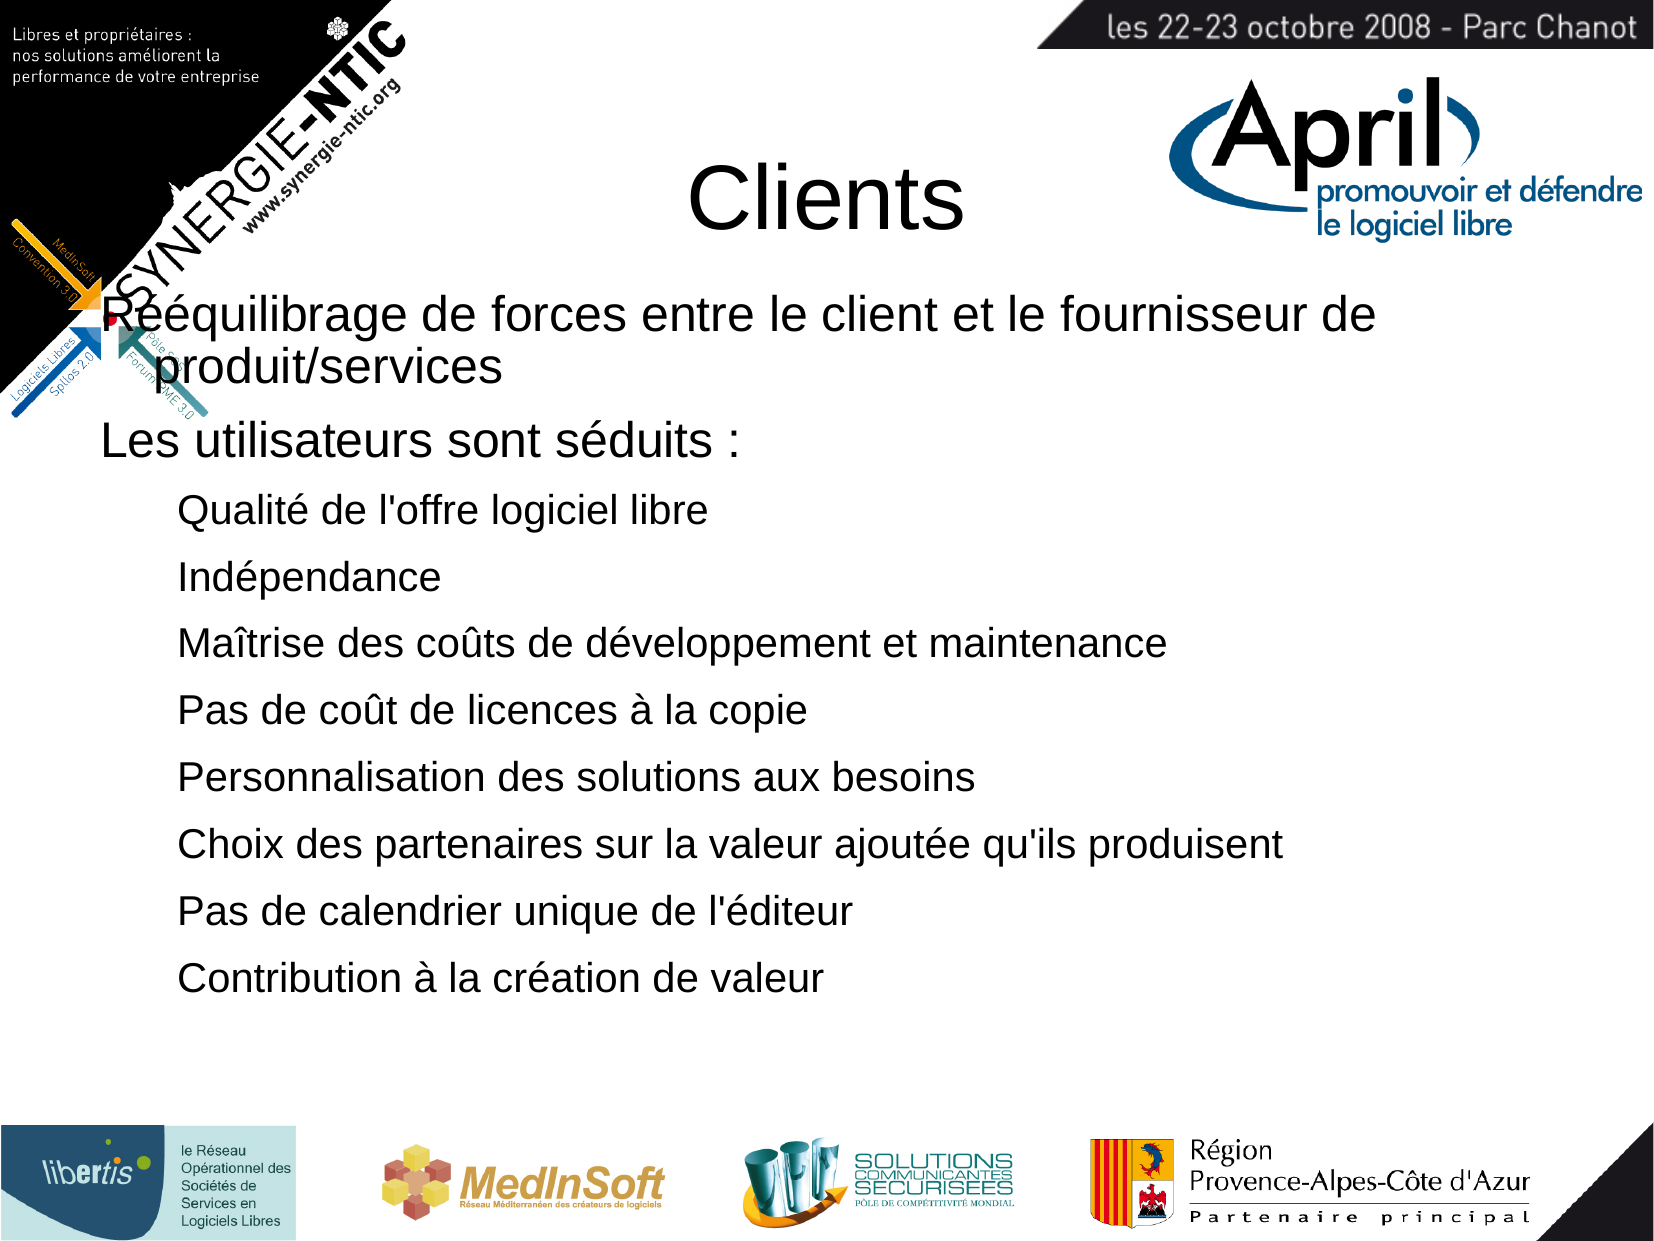

# Clients
Rééquilibrage de forces entre le client et le fournisseur de produit/services
Les utilisateurs sont séduits :
Qualité de l'offre logiciel libre
Indépendance
Maîtrise des coûts de développement et maintenance
Pas de coût de licences à la copie
Personnalisation des solutions aux besoins
Choix des partenaires sur la valeur ajoutée qu'ils produisent
Pas de calendrier unique de l'éditeur
Contribution à la création de valeur